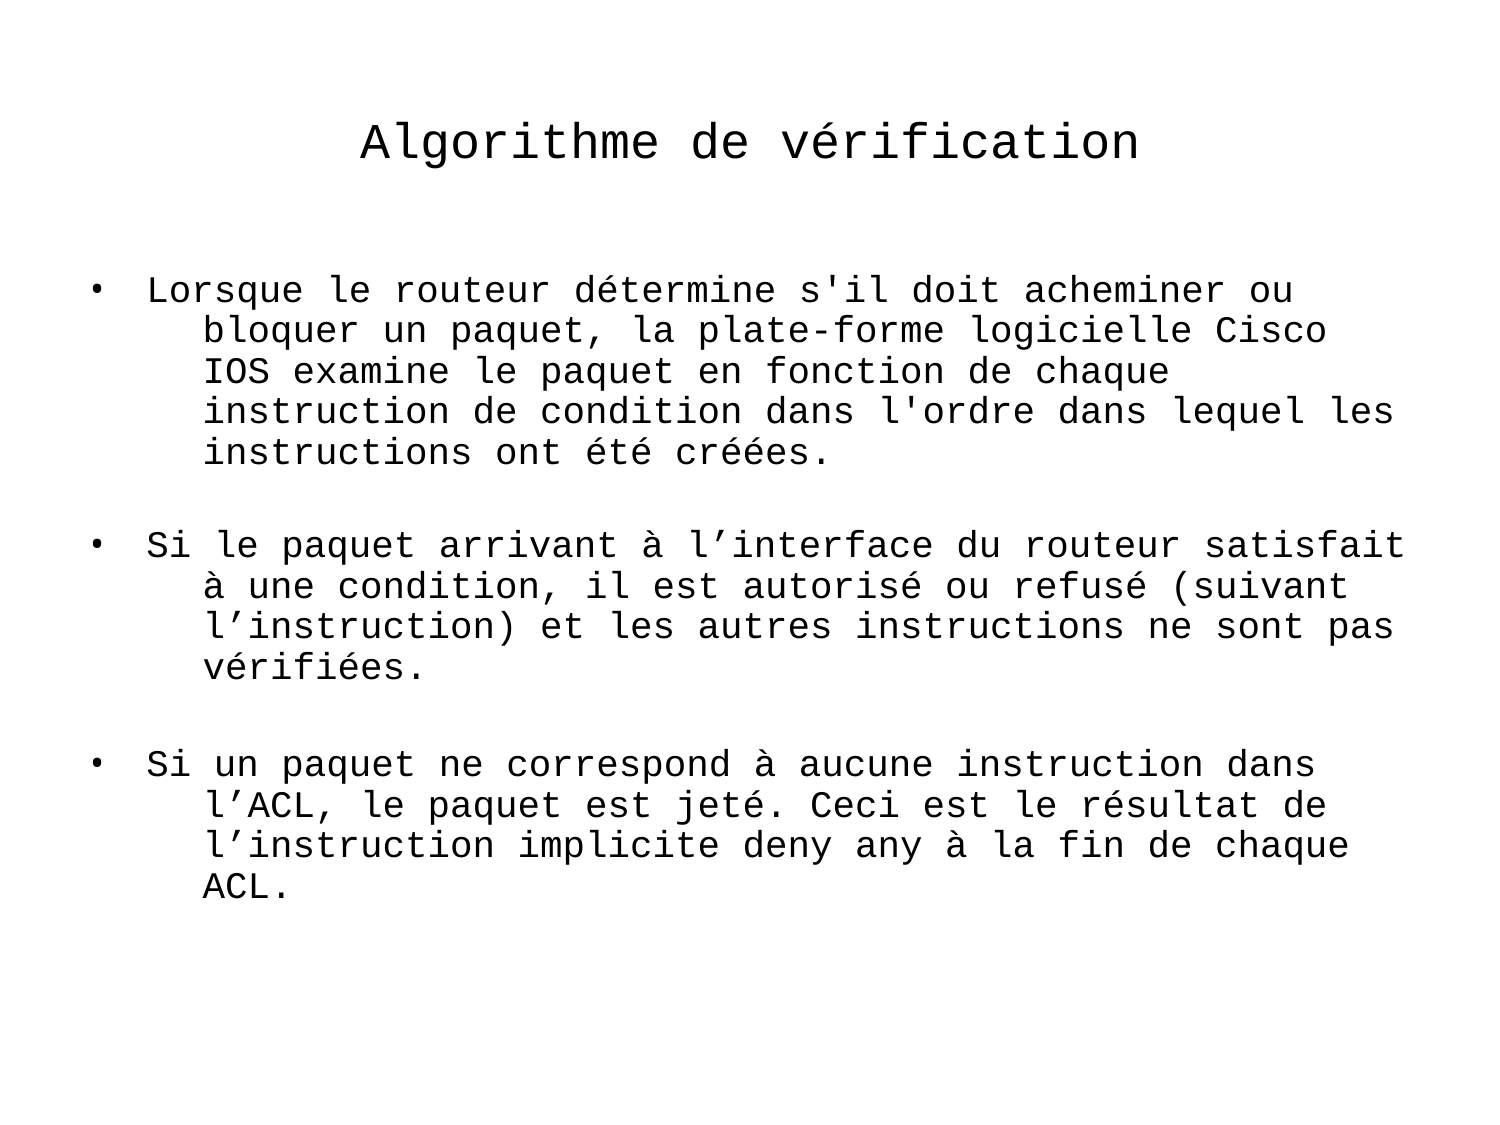

# Algorithme de vérification
Lorsque le routeur détermine s'il doit acheminer ou bloquer un paquet, la plate-forme logicielle Cisco IOS examine le paquet en fonction de chaque instruction de condition dans l'ordre dans lequel les instructions ont été créées.
Si le paquet arrivant à l’interface du routeur satisfait à une condition, il est autorisé ou refusé (suivant l’instruction) et les autres instructions ne sont pas vérifiées.
Si un paquet ne correspond à aucune instruction dans l’ACL, le paquet est jeté. Ceci est le résultat de l’instruction implicite deny any à la fin de chaque ACL.